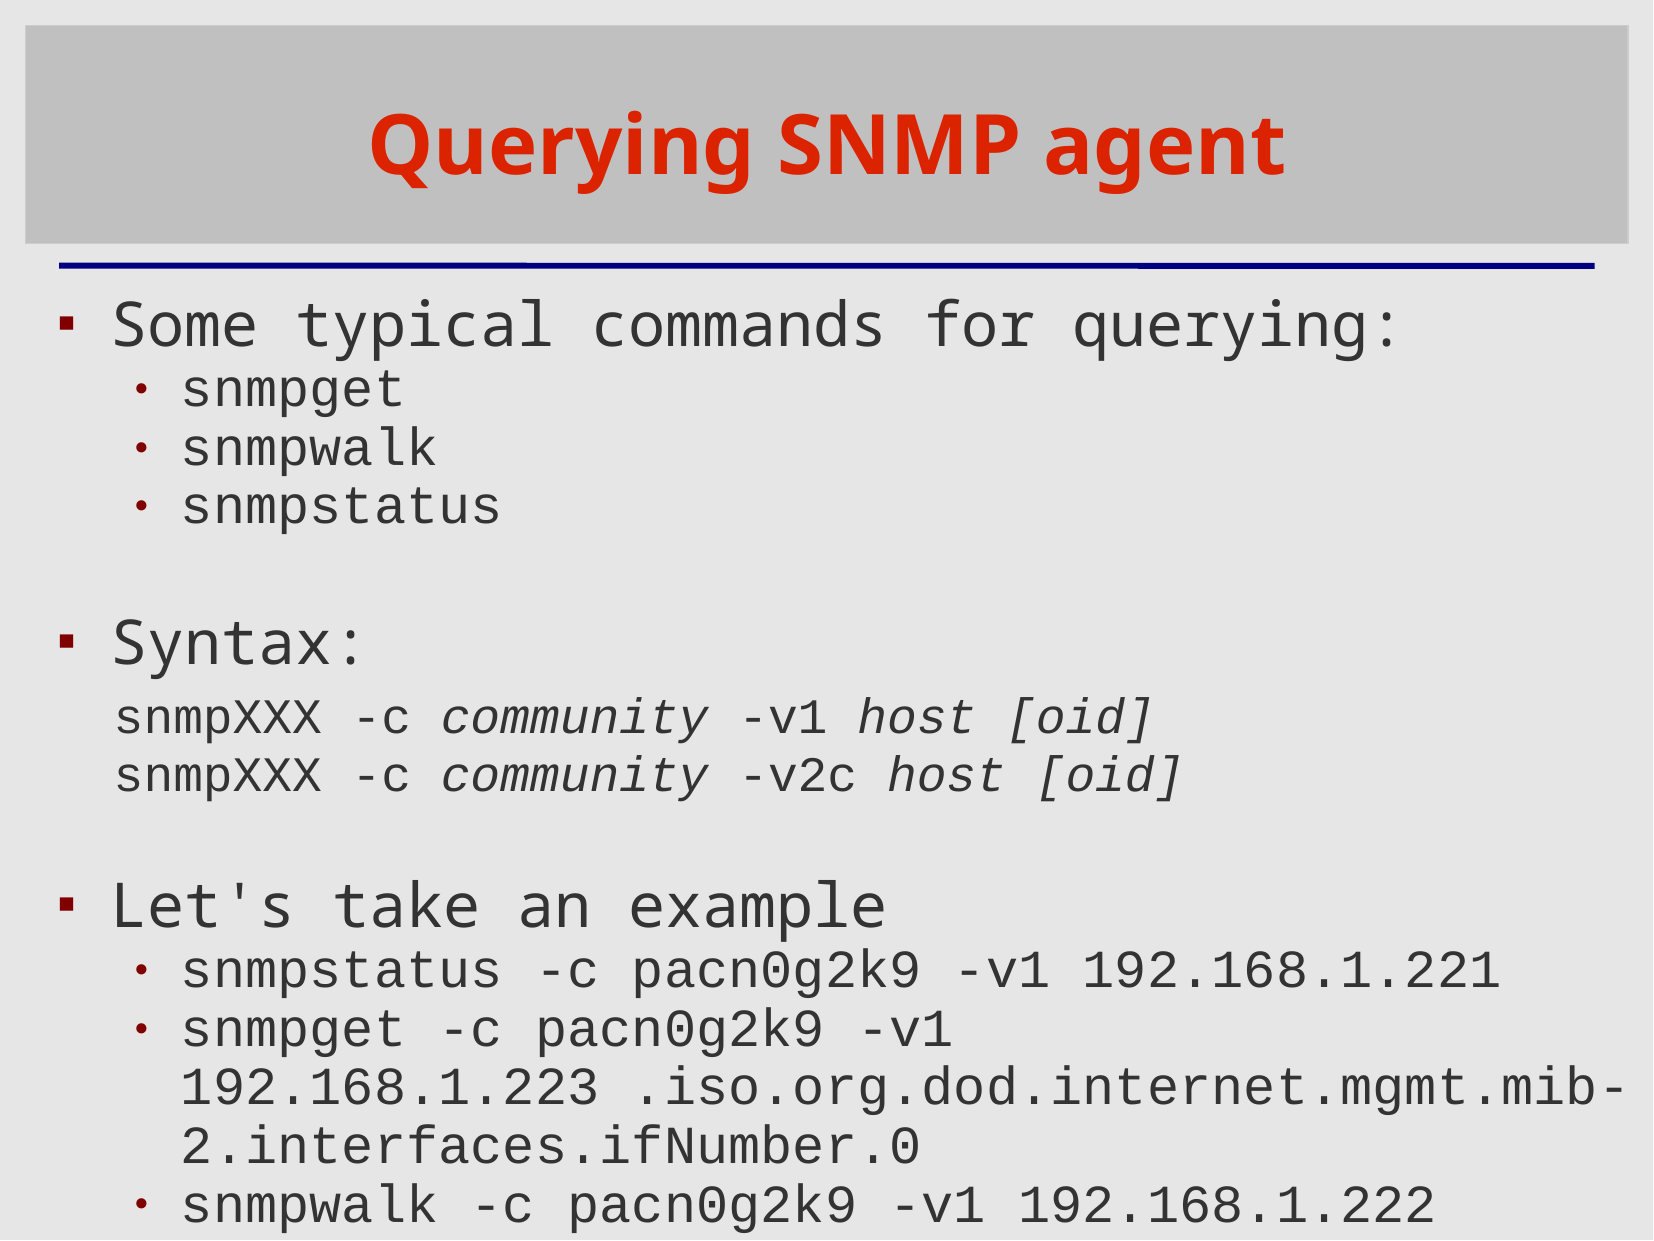

# Querying SNMP agent
Some typical commands for querying:
snmpget
snmpwalk
snmpstatus
Syntax:
		snmpXXX -c community -v1 host [oid]
		snmpXXX -c community -v2c host [oid]
Let's take an example
snmpstatus -c pacn0g2k9 -v1 192.168.1.221
snmpget -c pacn0g2k9 -v1 192.168.1.223 .iso.org.dod.internet.mgmt.mib-2.interfaces.ifNumber.0
snmpwalk -c pacn0g2k9 -v1 192.168.1.222 ifDescr